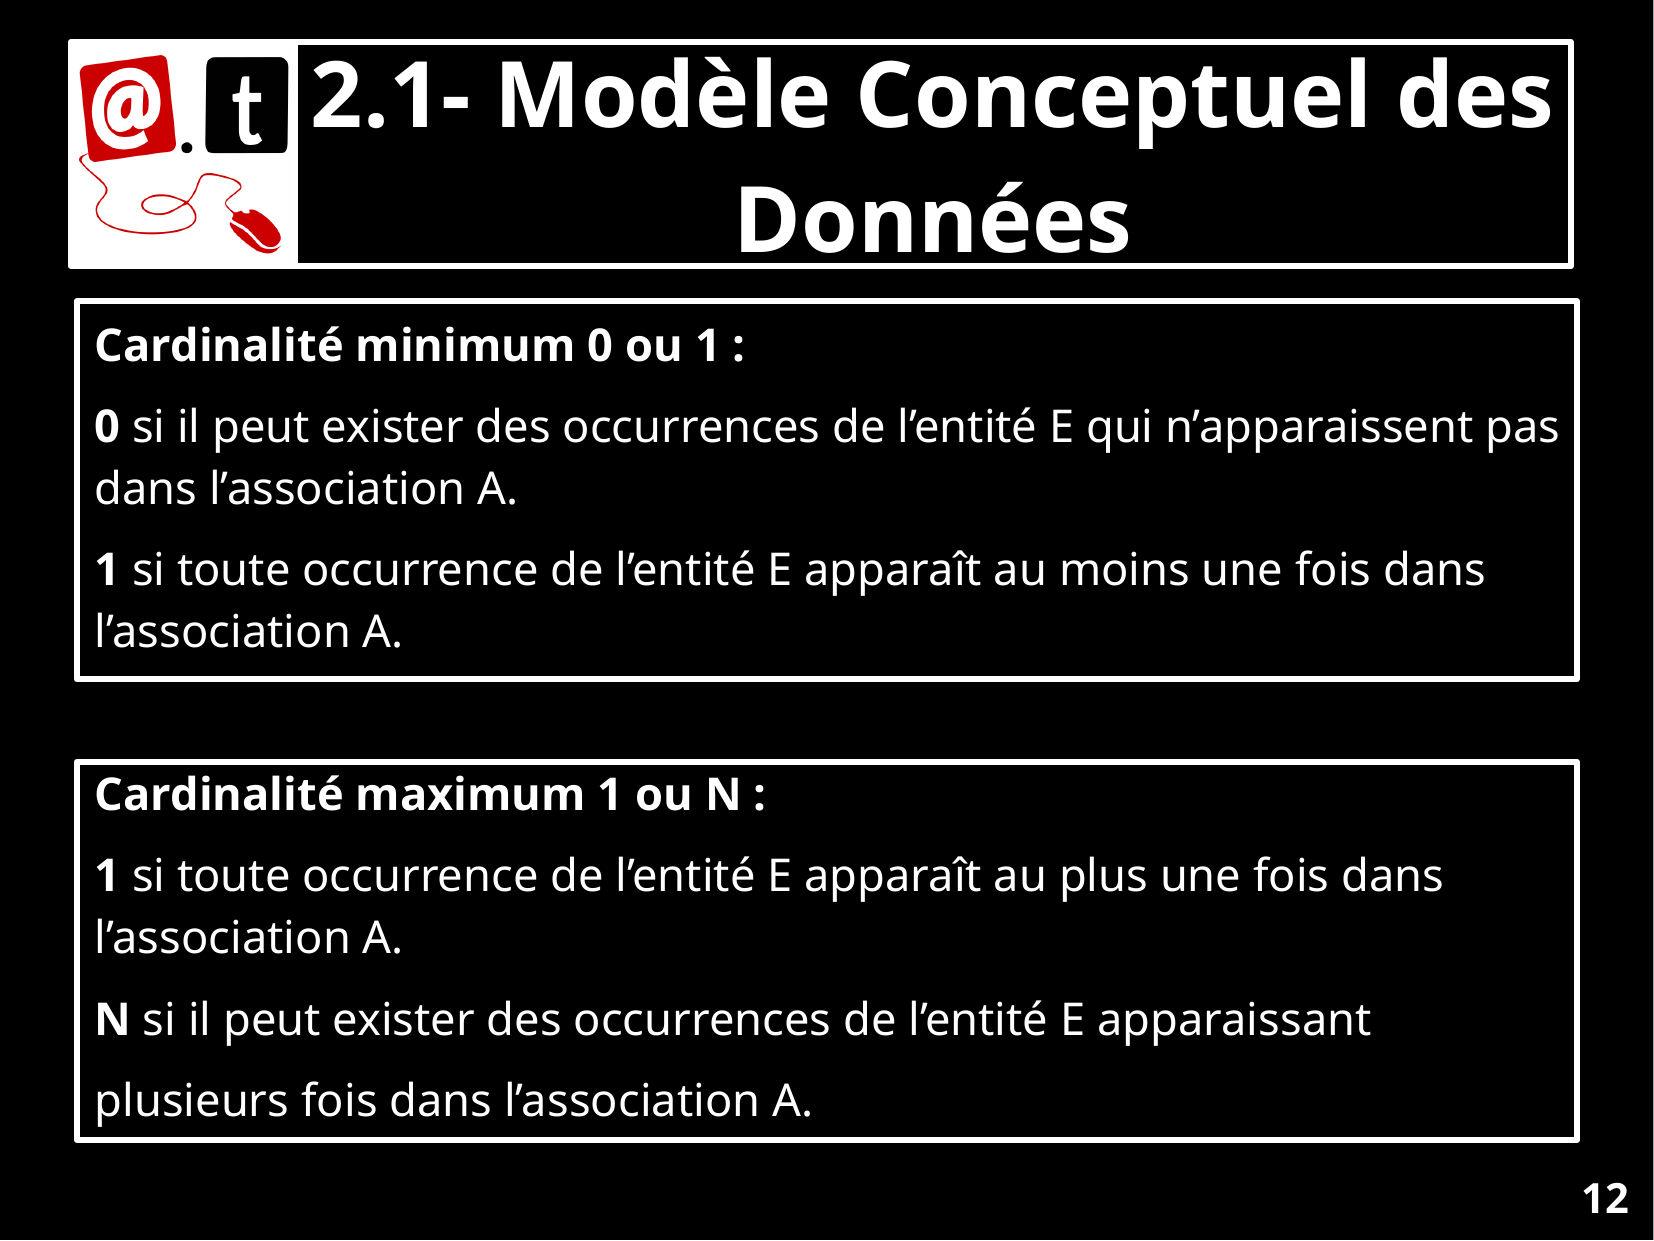

# 2.1- Modèle Conceptuel des Données
Cardinalité minimum 0 ou 1 :
0 si il peut exister des occurrences de l’entité E qui n’apparaissent pas dans l’association A.
1 si toute occurrence de l’entité E apparaît au moins une fois dans l’association A.
Cardinalité maximum 1 ou N :
1 si toute occurrence de l’entité E apparaît au plus une fois dans l’association A.
N si il peut exister des occurrences de l’entité E apparaissant
plusieurs fois dans l’association A.
12